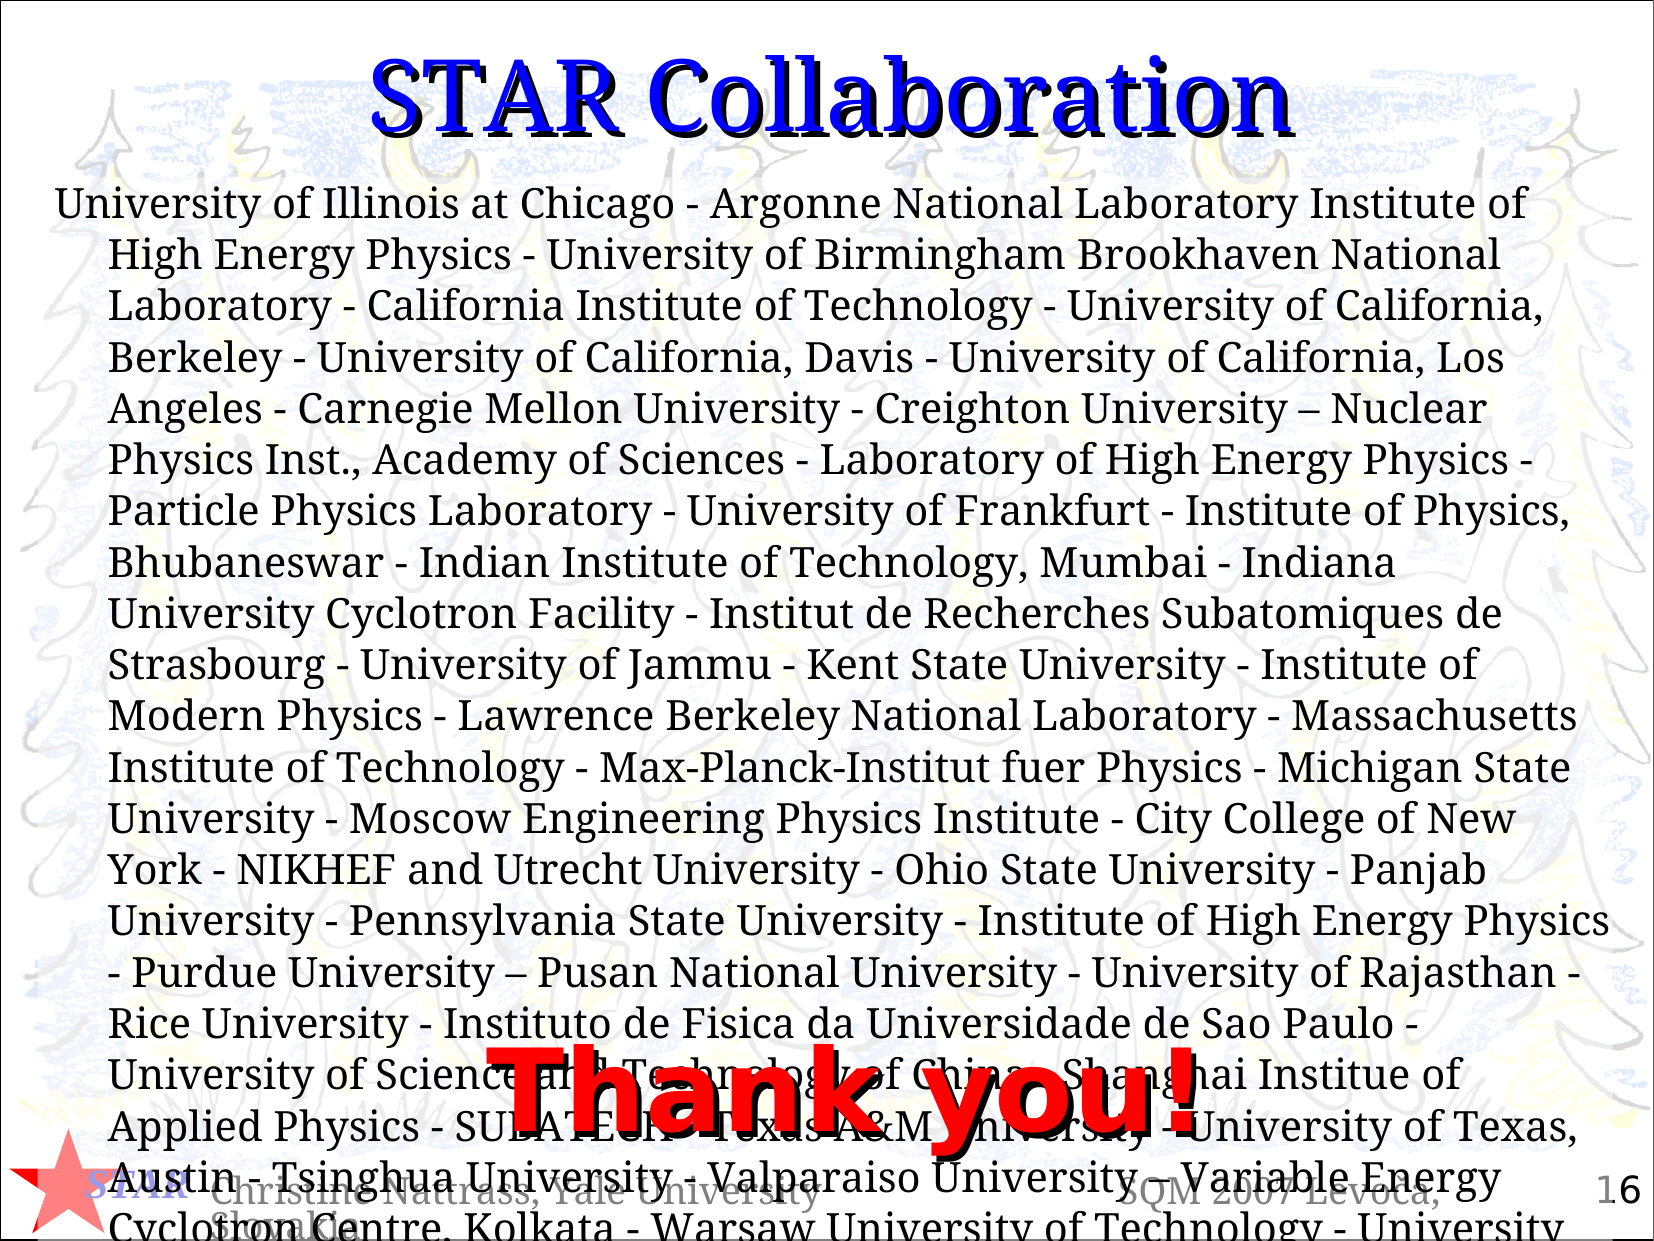

# STAR Collaboration
University of Illinois at Chicago - Argonne National Laboratory Institute of High Energy Physics - University of Birmingham Brookhaven National Laboratory - California Institute of Technology - University of California, Berkeley - University of California, Davis - University of California, Los Angeles - Carnegie Mellon University - Creighton University – Nuclear Physics Inst., Academy of Sciences - Laboratory of High Energy Physics - Particle Physics Laboratory - University of Frankfurt - Institute of Physics, Bhubaneswar - Indian Institute of Technology, Mumbai - Indiana University Cyclotron Facility - Institut de Recherches Subatomiques de Strasbourg - University of Jammu - Kent State University - Institute of Modern Physics - Lawrence Berkeley National Laboratory - Massachusetts Institute of Technology - Max-Planck-Institut fuer Physics - Michigan State University - Moscow Engineering Physics Institute - City College of New York - NIKHEF and Utrecht University - Ohio State University - Panjab University - Pennsylvania State University - Institute of High Energy Physics - Purdue University – Pusan National University - University of Rajasthan - Rice University - Instituto de Fisica da Universidade de Sao Paulo - University of Science and Technology of China - Shanghai Institue of Applied Physics - SUBATECH - Texas A&M University - University of Texas, Austin - Tsinghua University - Valparaiso University – Variable Energy Cyclotron Centre, Kolkata - Warsaw University of Technology - University of Washington - Wayne State University - Institute of Particle Physics - Yale University - University of Zagreb
Thank you!